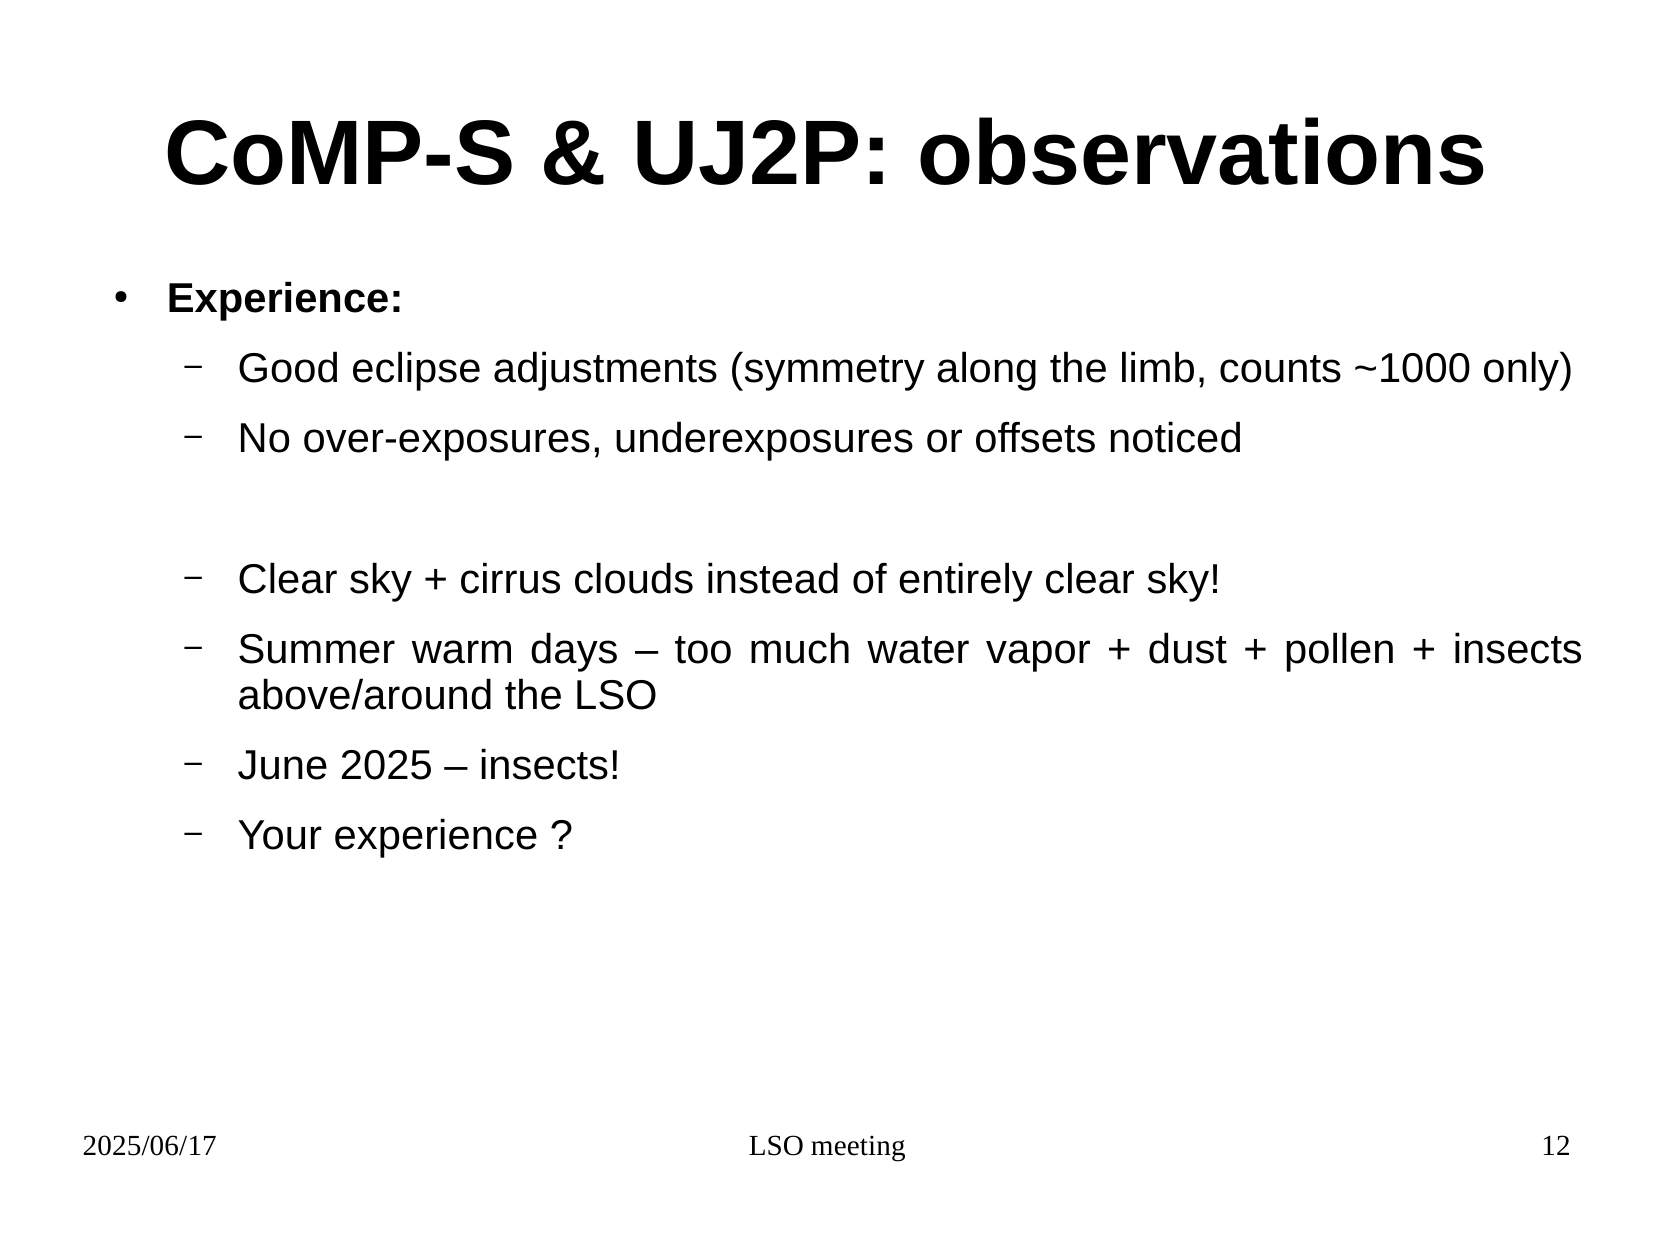

CoMP-S & UJ2P: observations
# Experience:
Good eclipse adjustments (symmetry along the limb, counts ~1000 only)
No over-exposures, underexposures or offsets noticed
Clear sky + cirrus clouds instead of entirely clear sky!
Summer warm days – too much water vapor + dust + pollen + insects above/around the LSO
June 2025 – insects!
Your experience ?
2025/06/17
LSO meeting
12